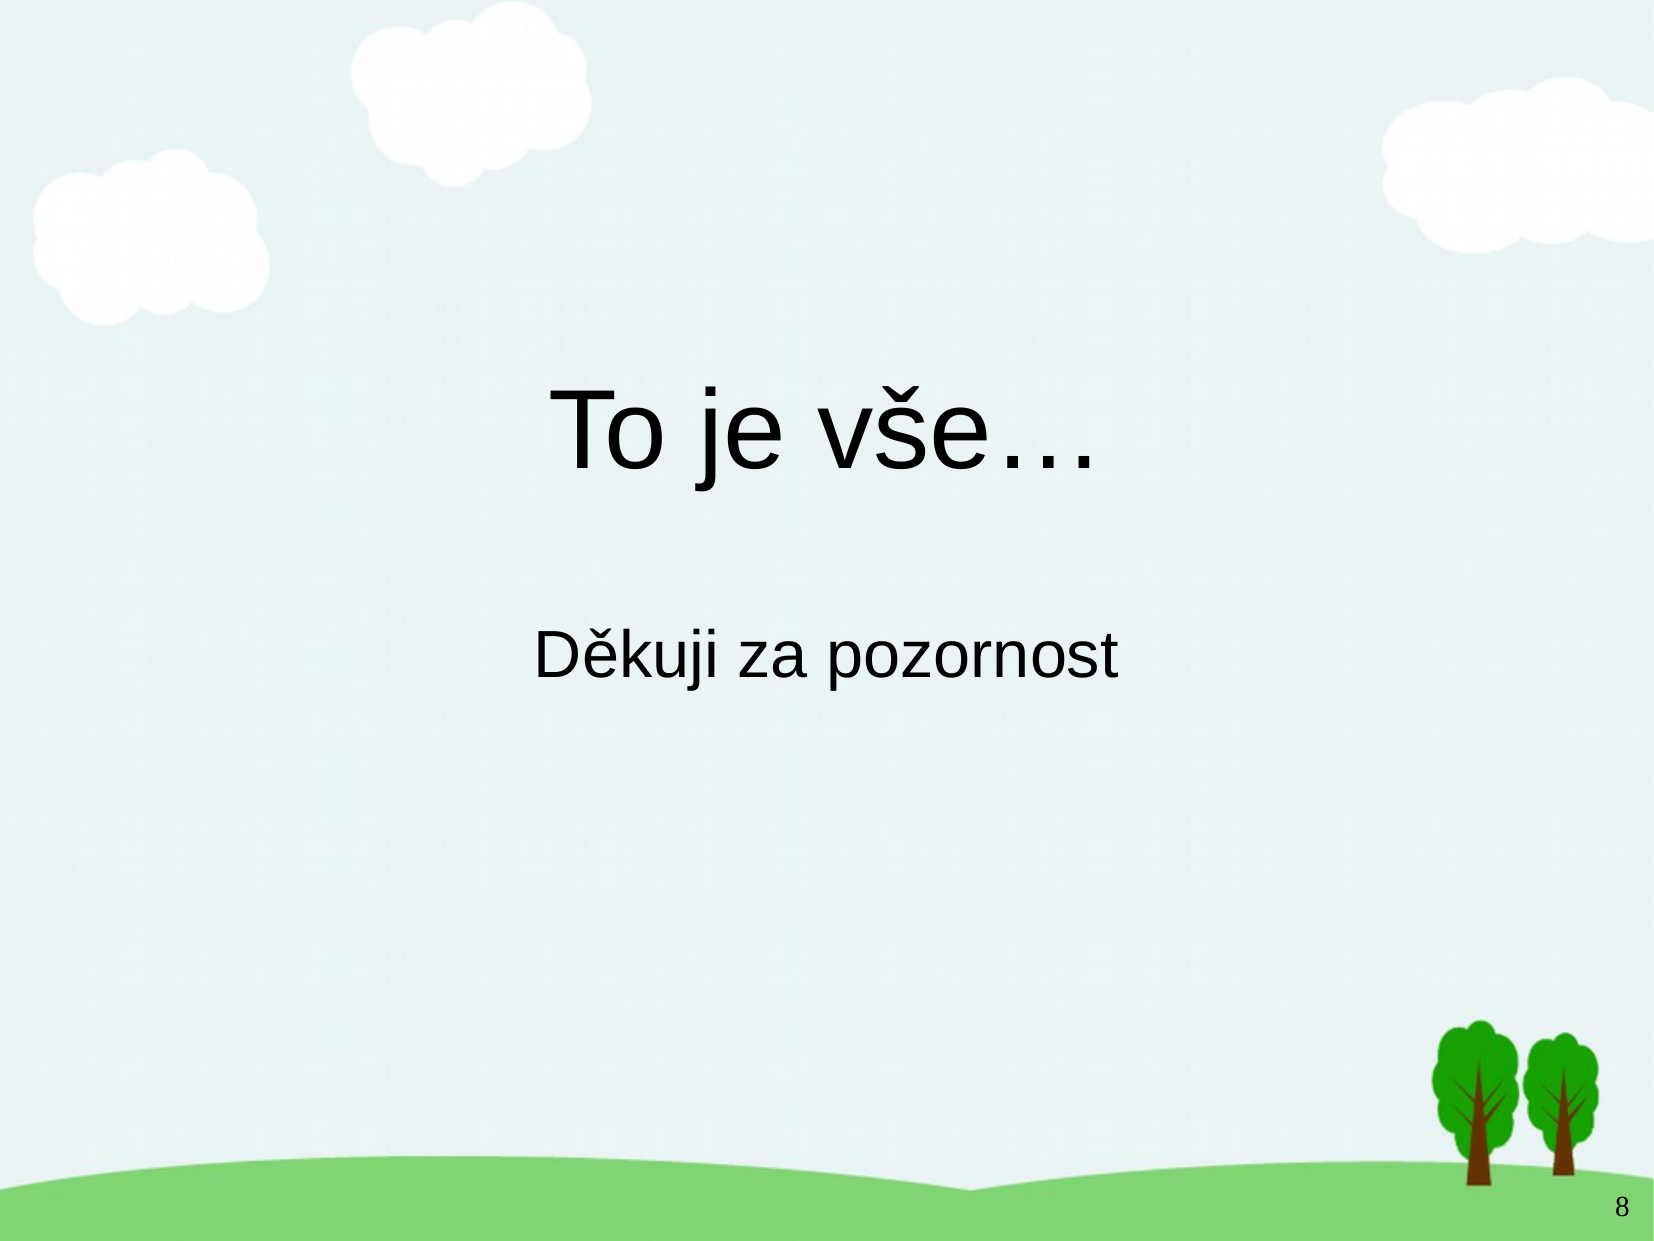

# To je vše…
Děkuji za pozornost
8